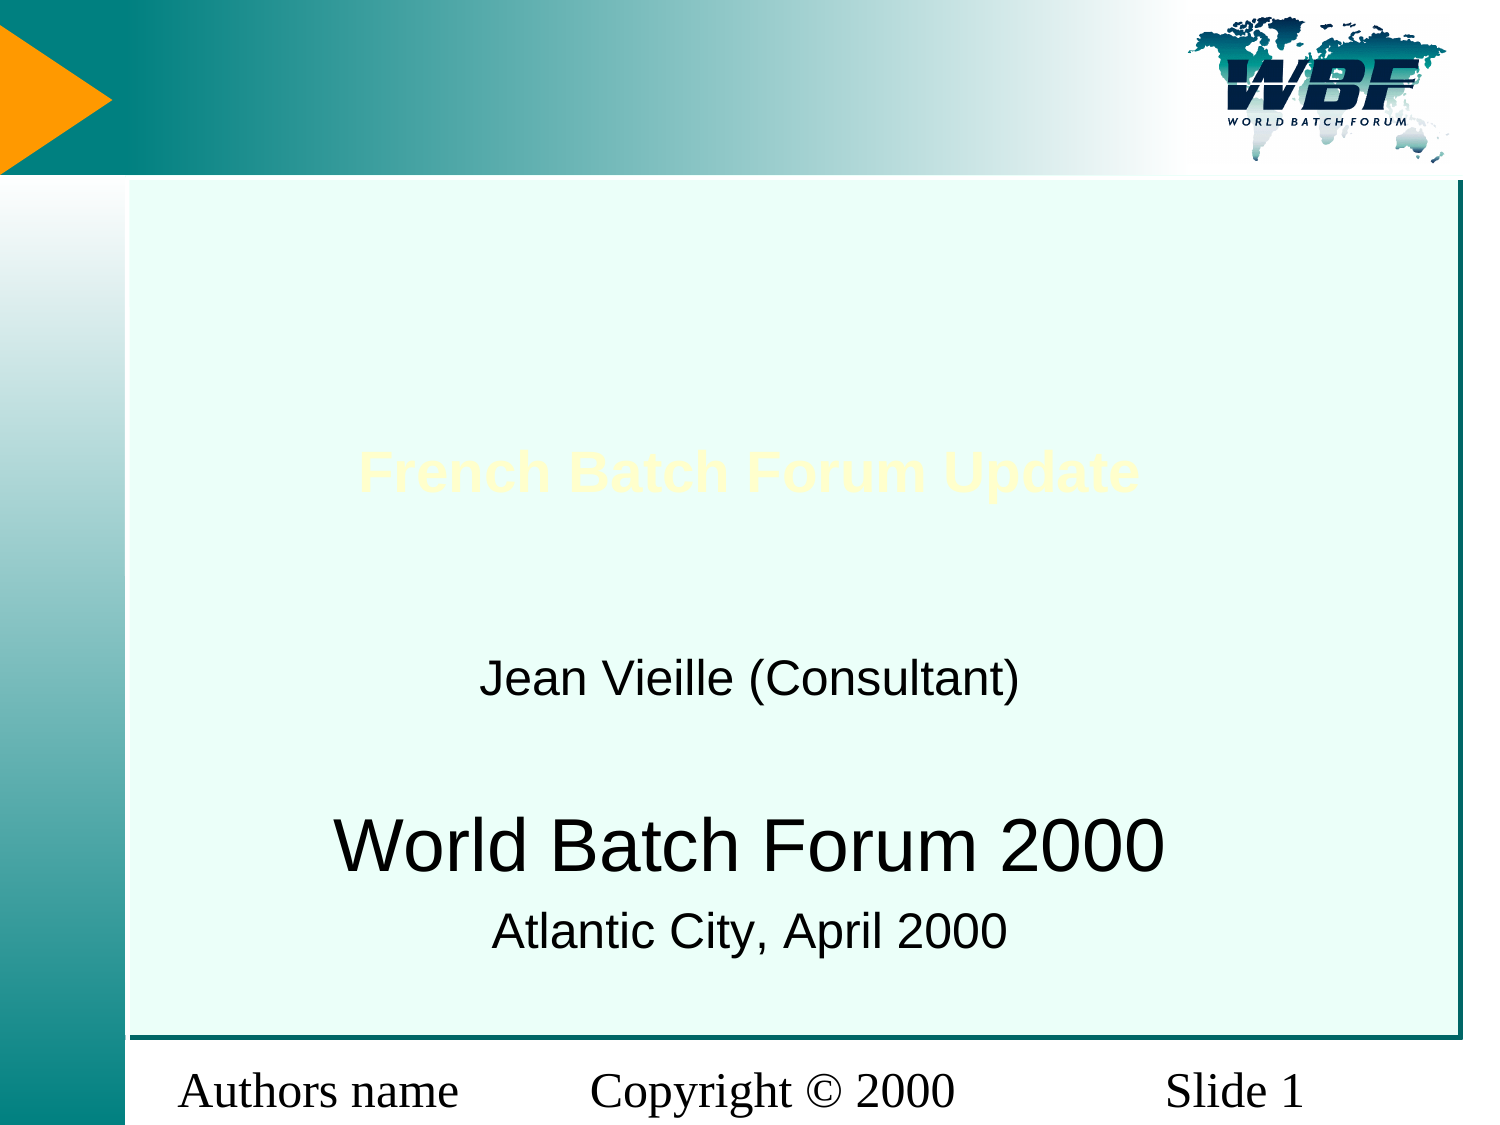

# French Batch Forum Update
Jean Vieille (Consultant)
World Batch Forum 2000
Atlantic City, April 2000
1